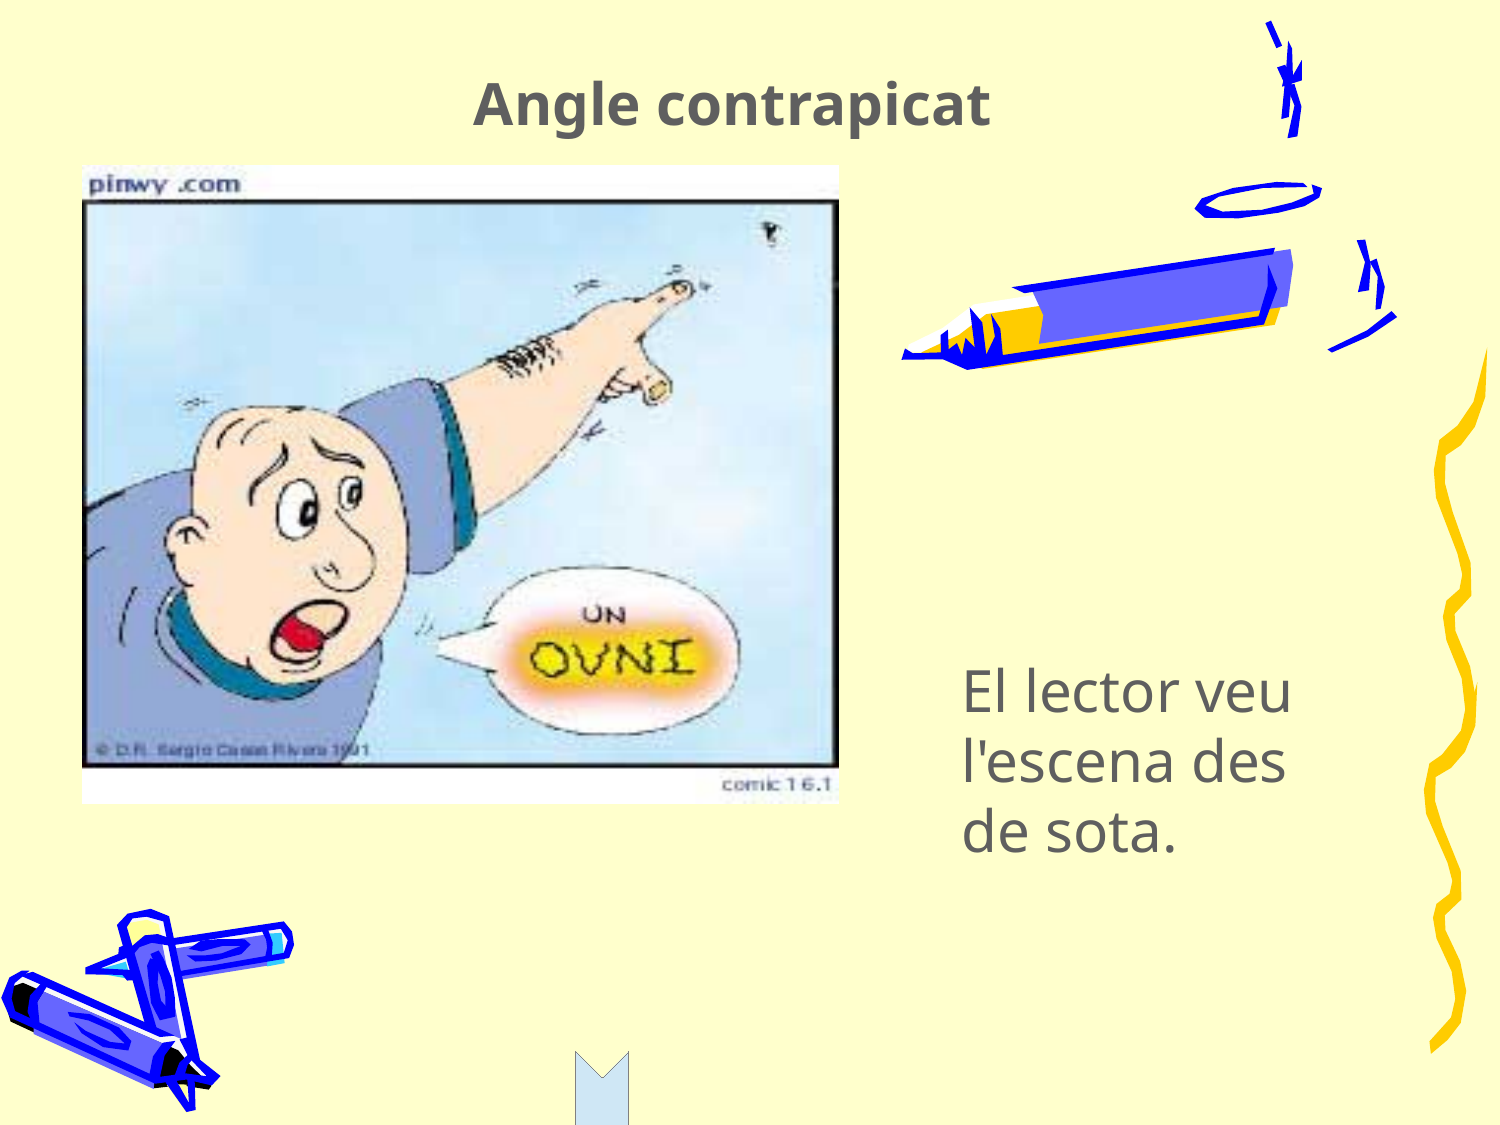

Angle contrapicat
El lector veu l'escena des de sota.